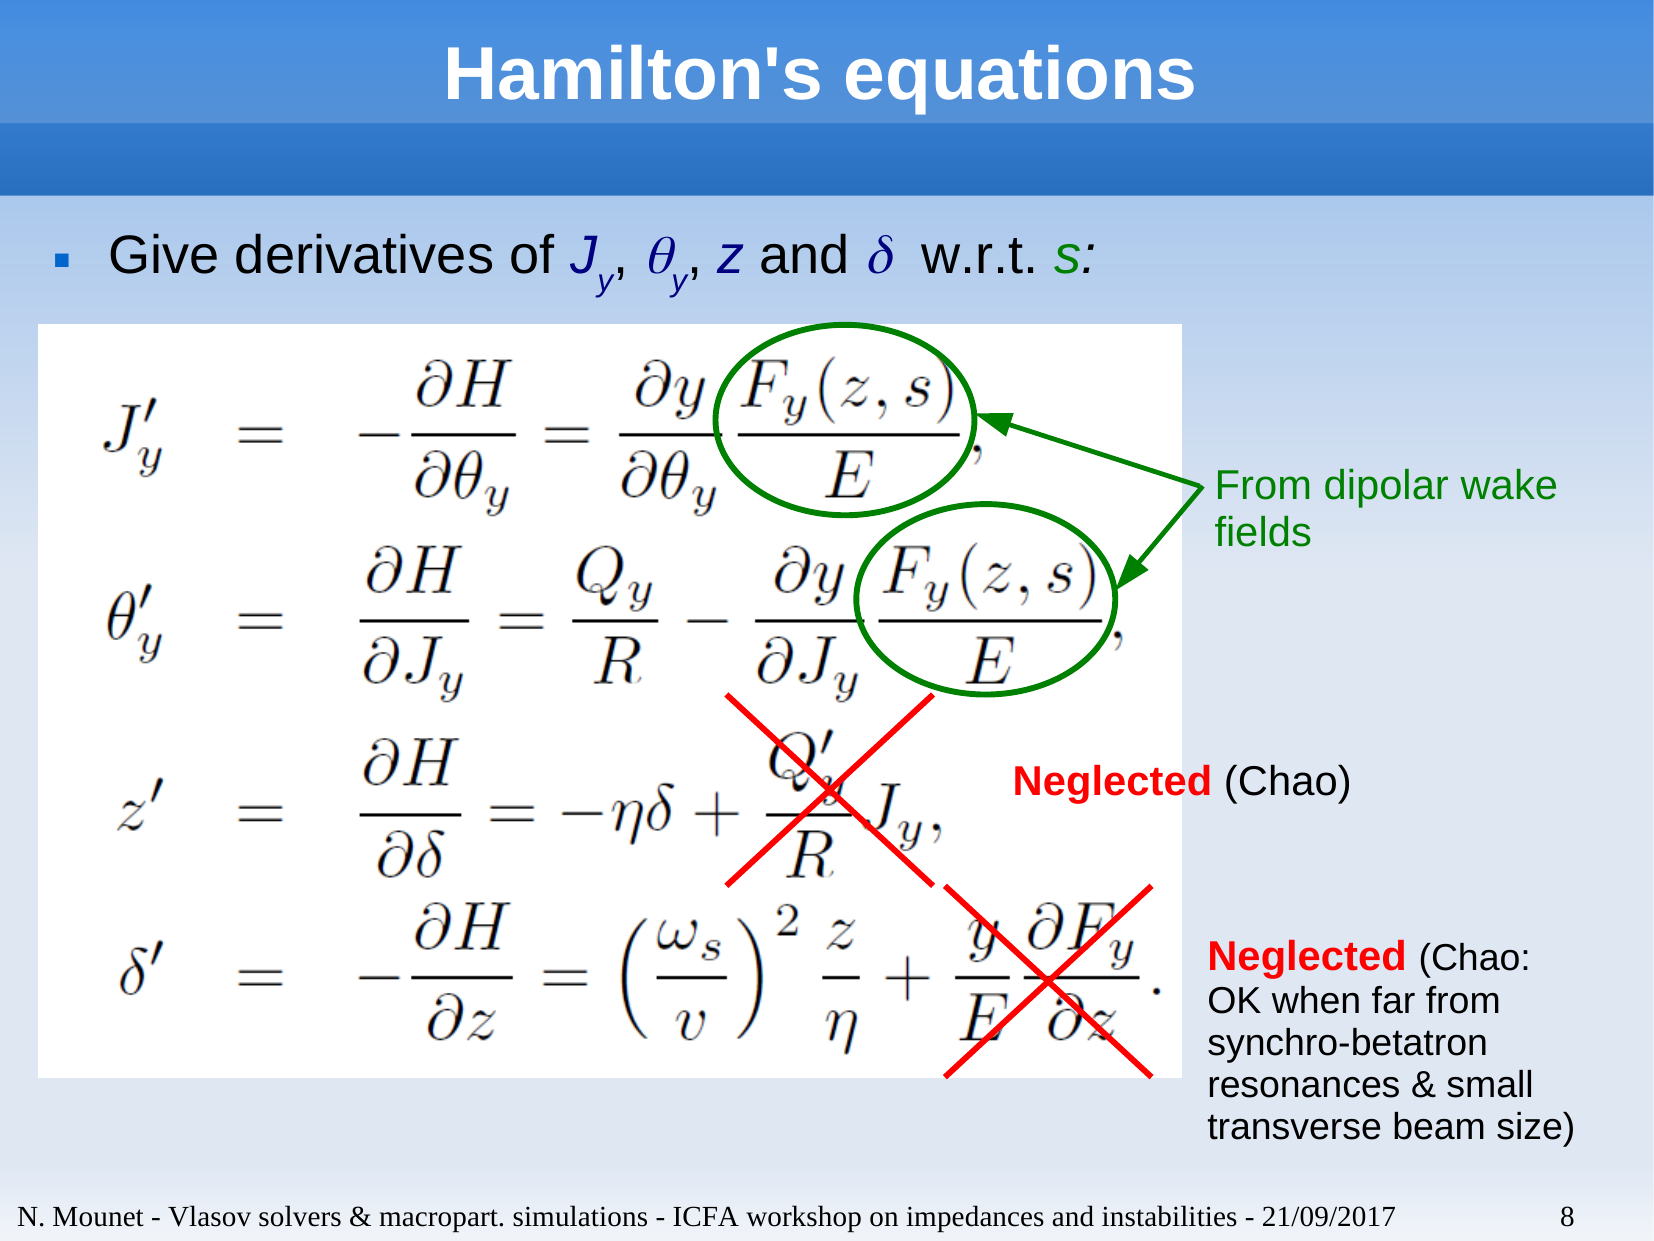

Hamilton's equations
# Give derivatives of Jy, qy, z and d w.r.t. s:
From dipolar wake fields
Neglected (Chao)
Neglected (Chao: OK when far from synchro-betatron resonances & small transverse beam size)
N. Mounet - Vlasov solvers & macropart. simulations - ICFA workshop on impedances and instabilities - 21/09/2017
8